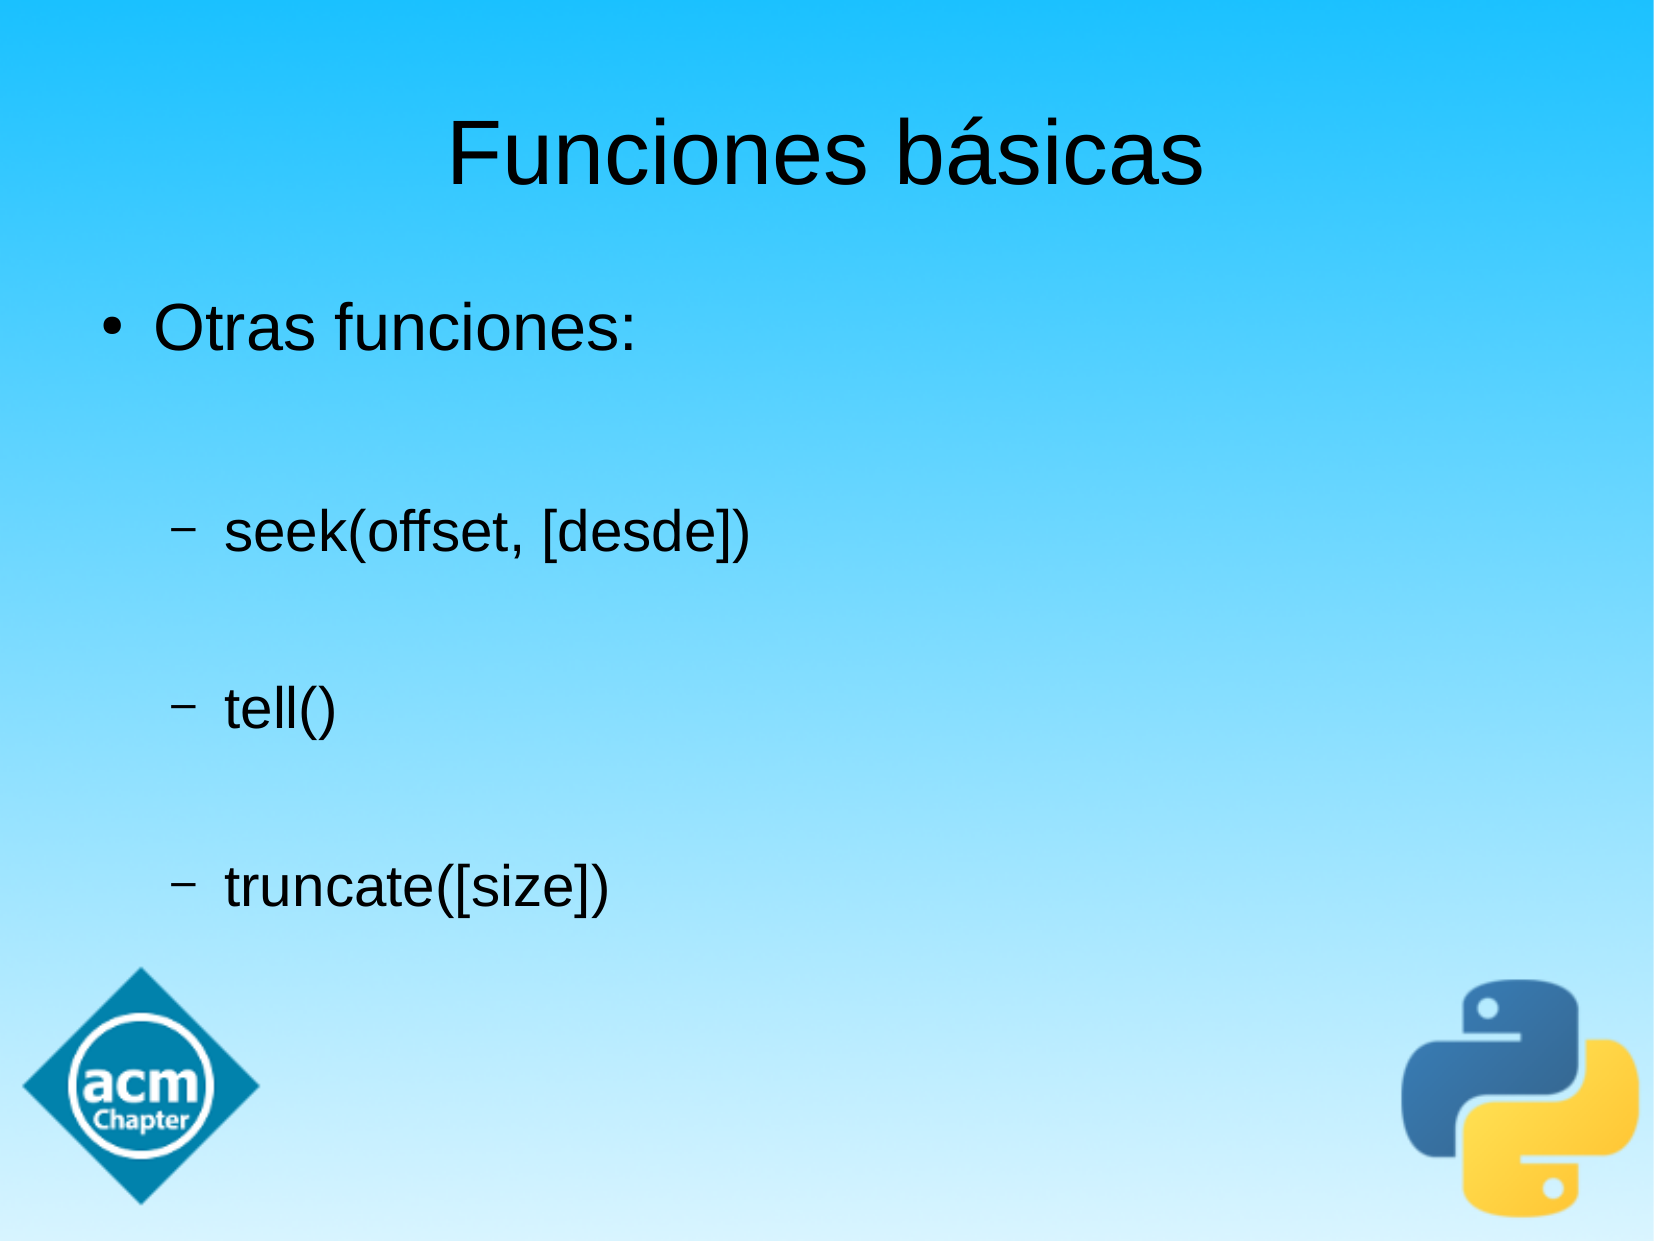

# Funciones básicas
Otras funciones:
seek(offset, [desde])
tell()
truncate([size])